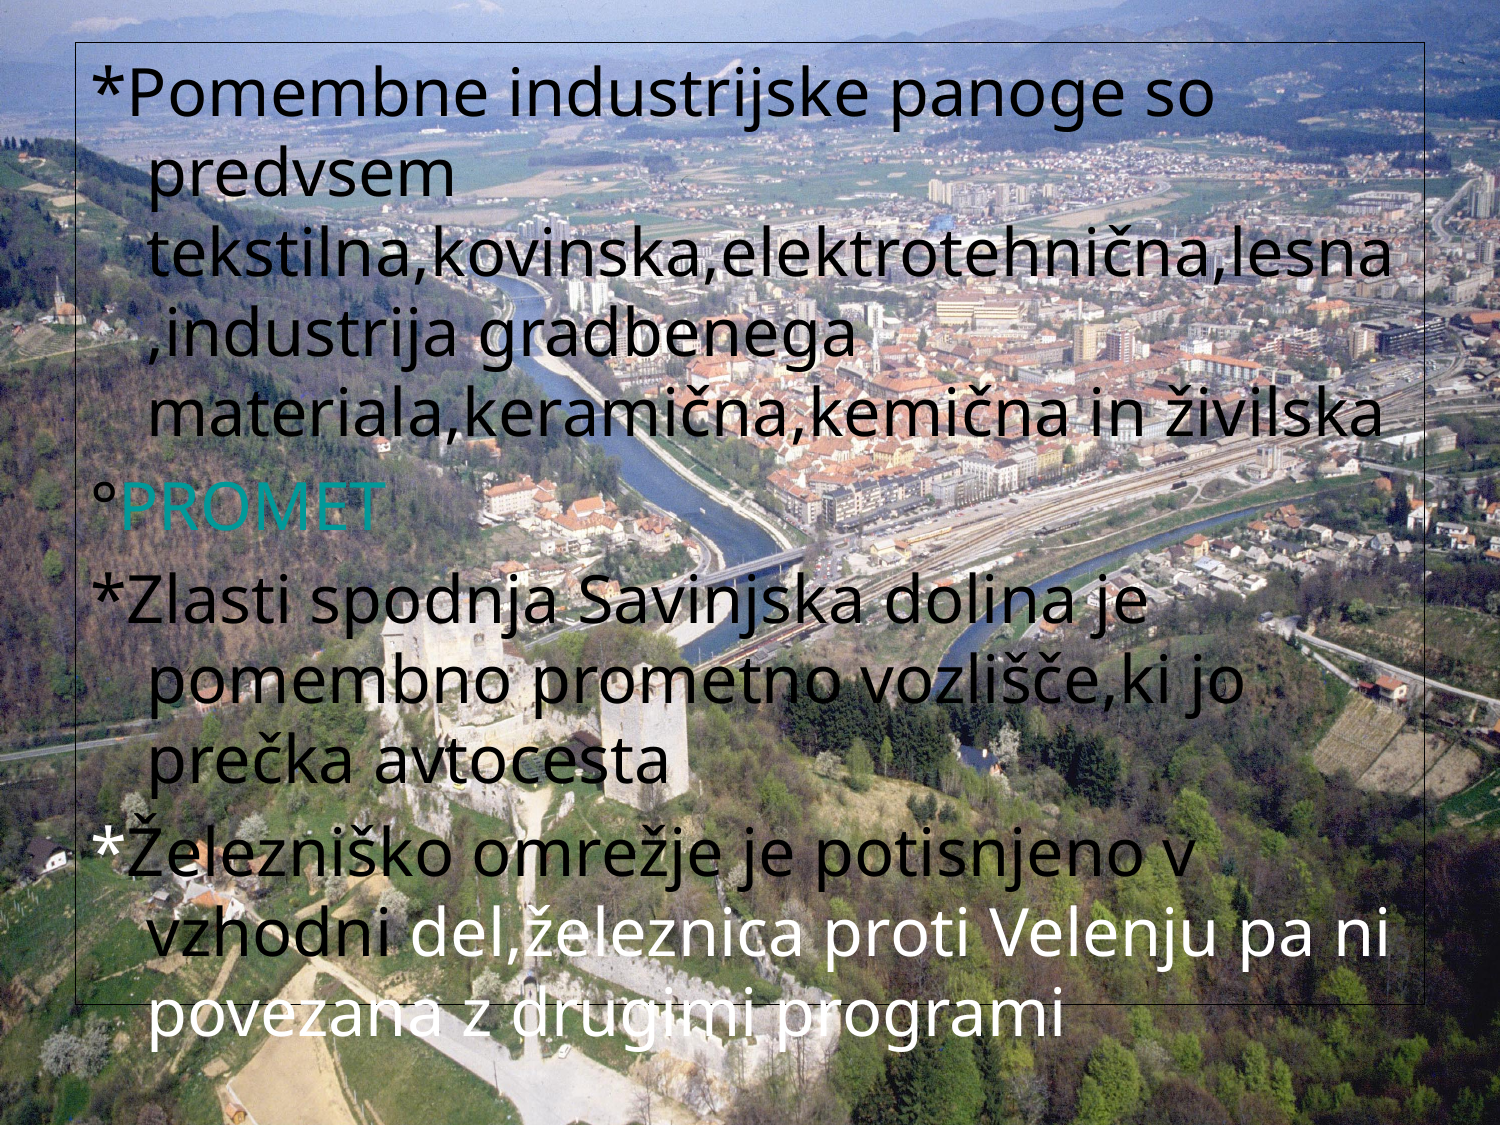

*Pomembne industrijske panoge so predvsem tekstilna,kovinska,elektrotehnična,lesna,industrija gradbenega materiala,keramična,kemična in živilska
°PROMET
*Zlasti spodnja Savinjska dolina je pomembno prometno vozlišče,ki jo prečka avtocesta
*Železniško omrežje je potisnjeno v vzhodni del,železnica proti Velenju pa ni povezana z drugimi programi
#